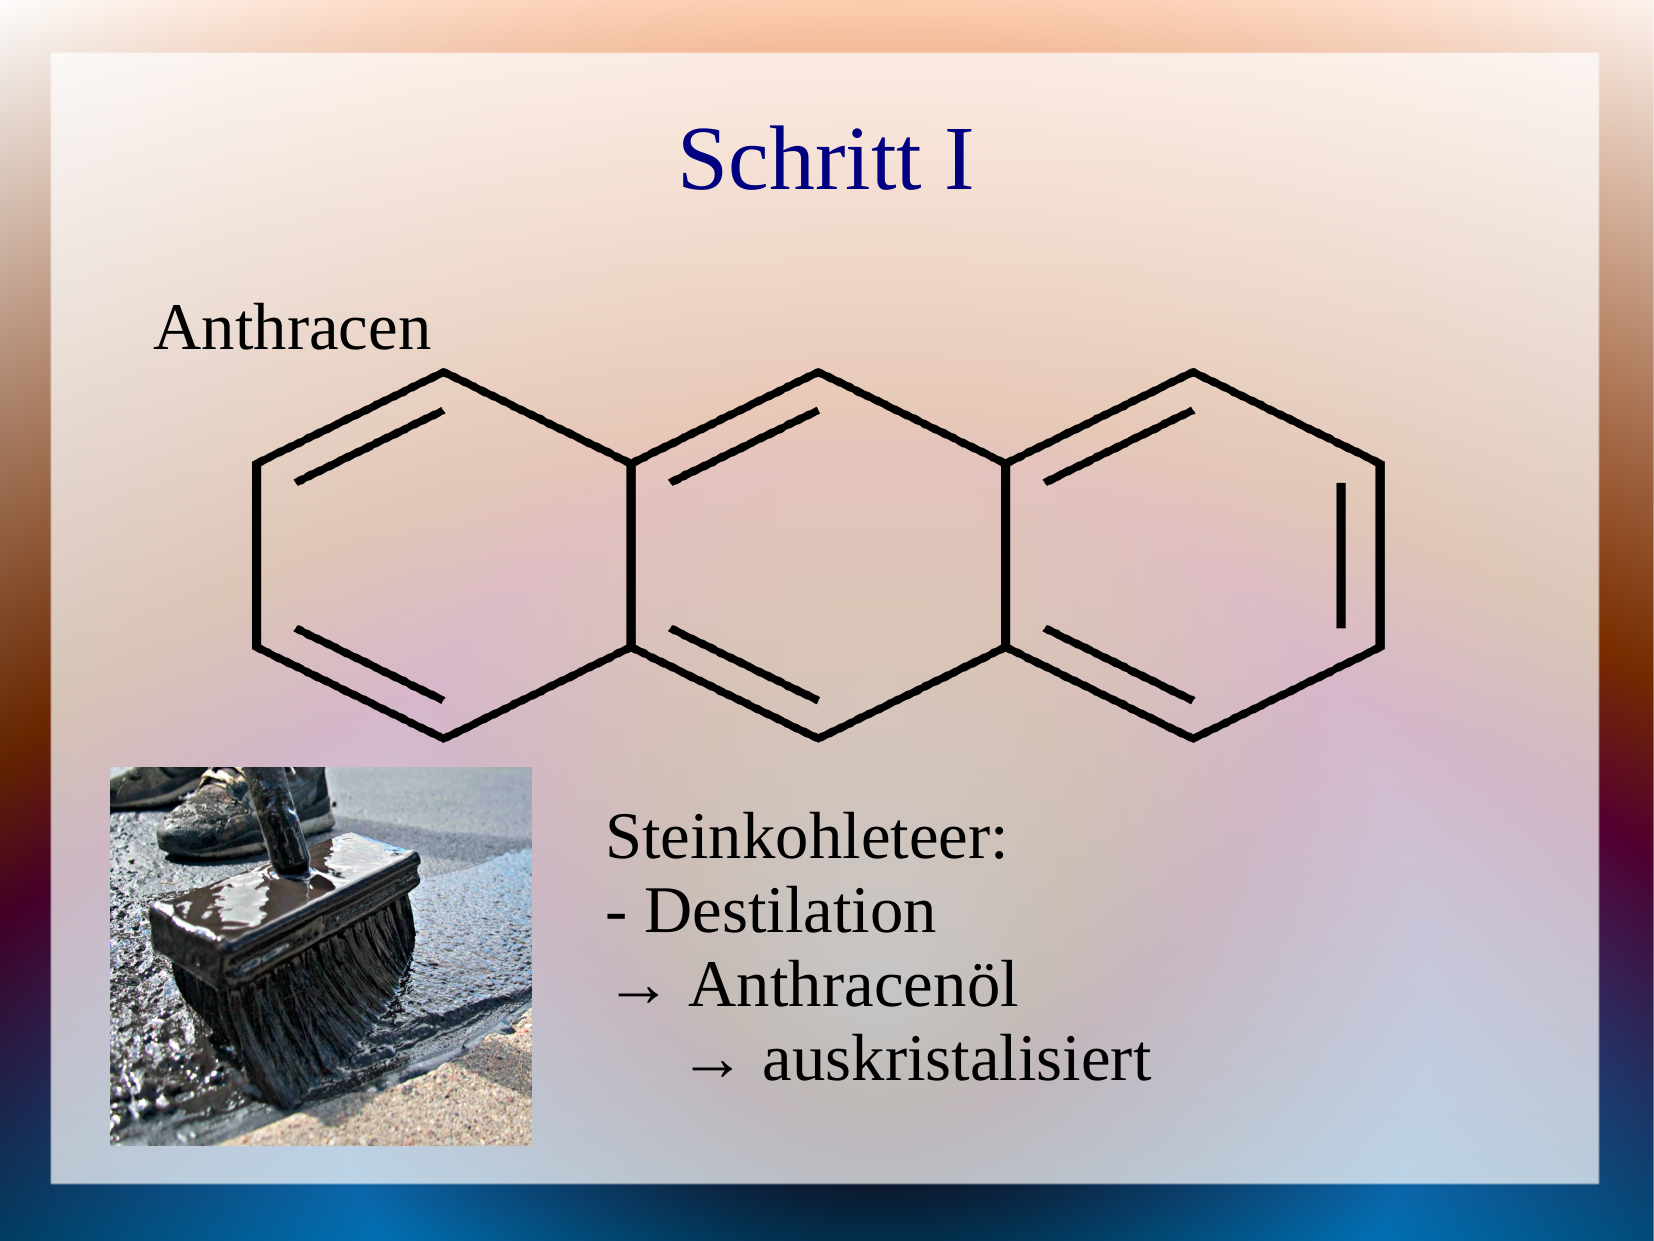

# Schritt I
Anthracen
Steinkohleteer:
- Destilation
→ Anthracenöl
	→ auskristalisiert